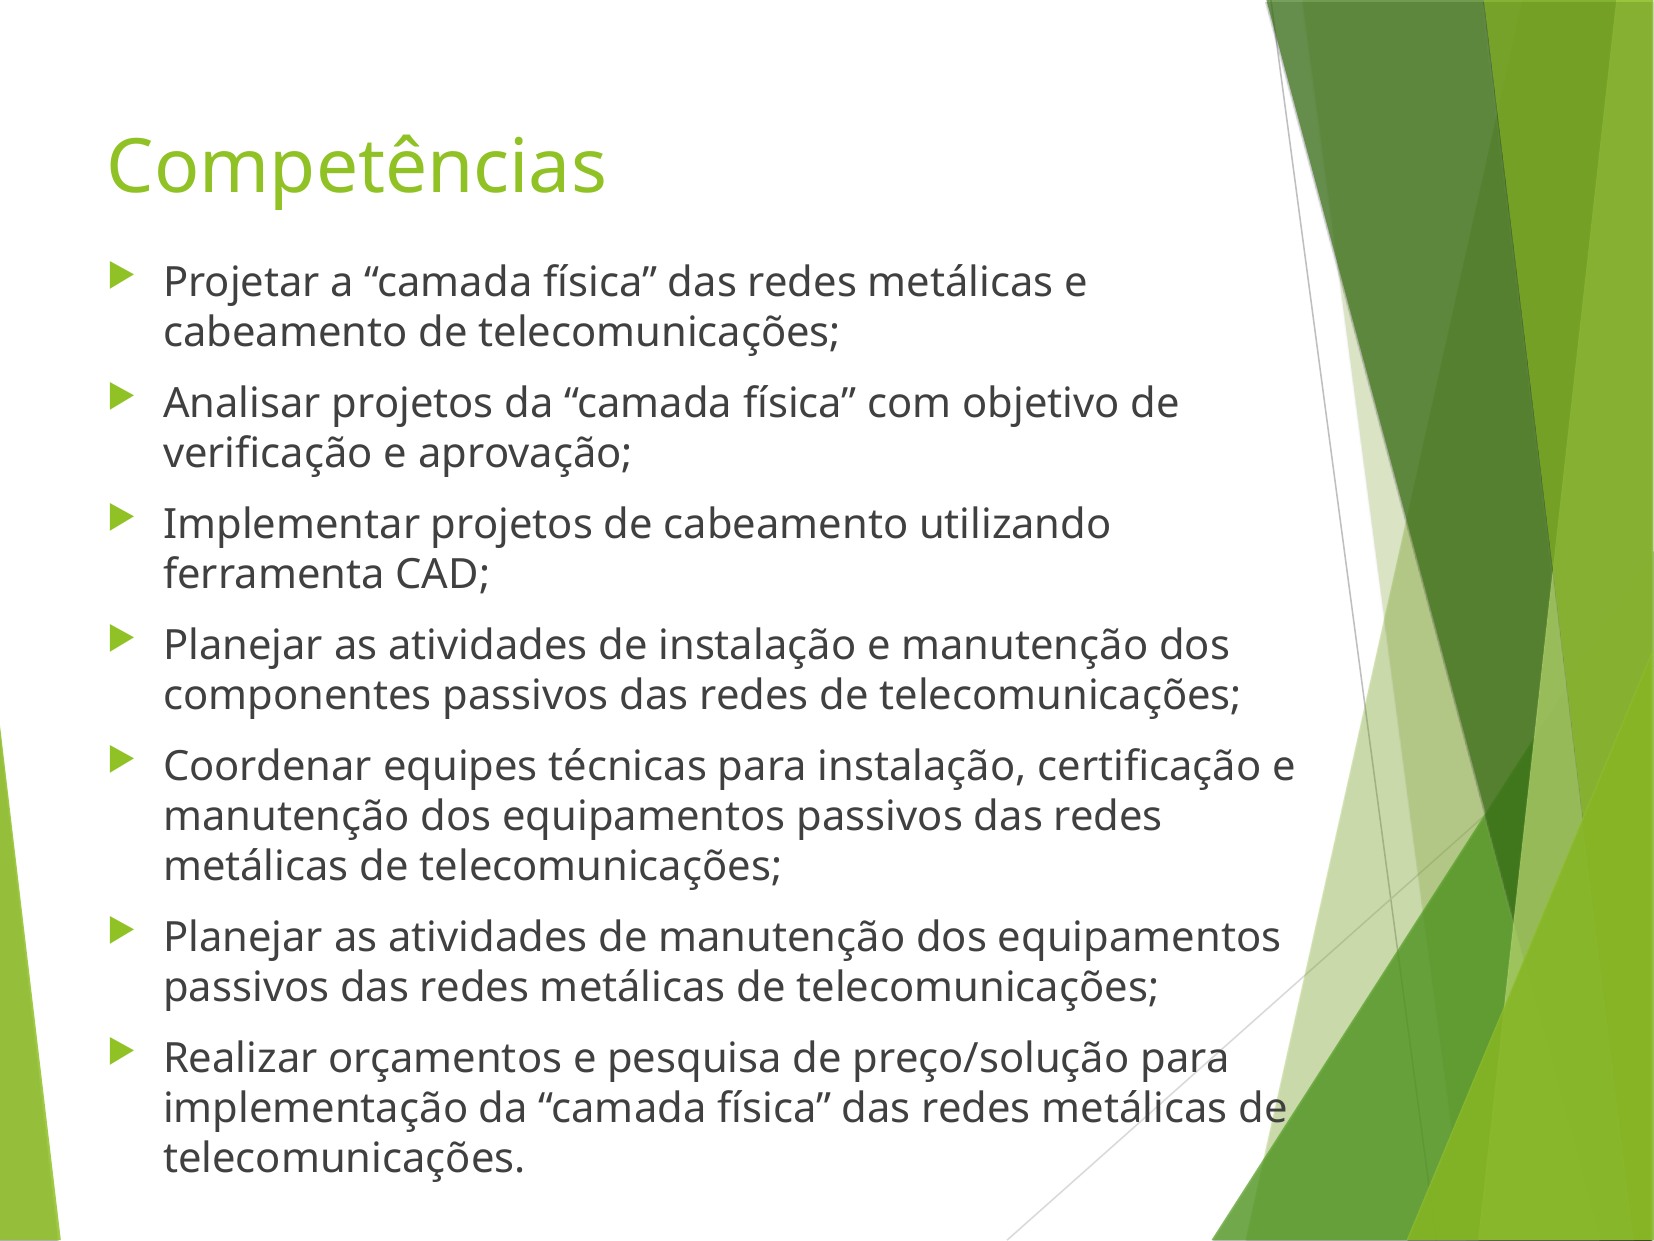

# Competências
Projetar a “camada física” das redes metálicas e cabeamento de telecomunicações;
Analisar projetos da “camada física” com objetivo de verificação e aprovação;
Implementar projetos de cabeamento utilizando ferramenta CAD;
Planejar as atividades de instalação e manutenção dos componentes passivos das redes de telecomunicações;
Coordenar equipes técnicas para instalação, certificação e manutenção dos equipamentos passivos das redes metálicas de telecomunicações;
Planejar as atividades de manutenção dos equipamentos passivos das redes metálicas de telecomunicações;
Realizar orçamentos e pesquisa de preço/solução para implementação da “camada física” das redes metálicas de telecomunicações.